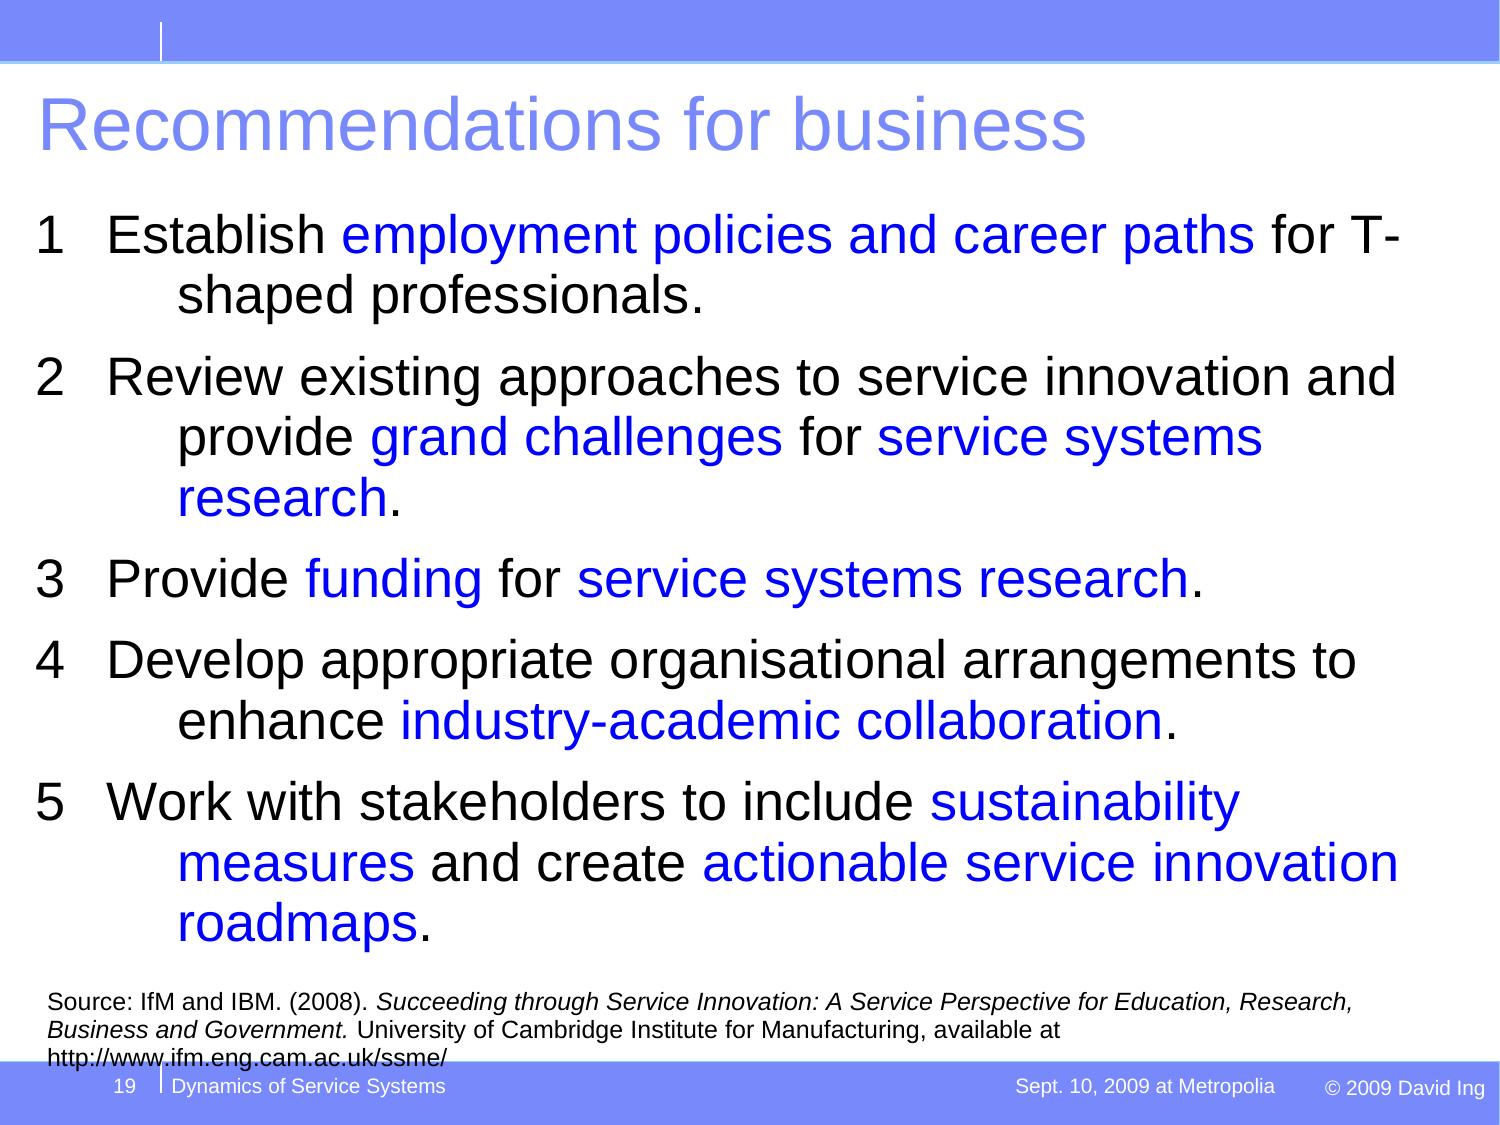

# Recommendations for business
Establish employment policies and career paths for T-shaped professionals.
Review existing approaches to service innovation and provide grand challenges for service systems research.
Provide funding for service systems research.
Develop appropriate organisational arrangements to enhance industry-academic collaboration.
Work with stakeholders to include sustainability measures and create actionable service innovation roadmaps.
Source: IfM and IBM. (2008). Succeeding through Service Innovation: A Service Perspective for Education, Research, Business and Government. University of Cambridge Institute for Manufacturing, available at http://www.ifm.eng.cam.ac.uk/ssme/
19
Dynamics of Service Systems
Sept. 10, 2009 at Metropolia